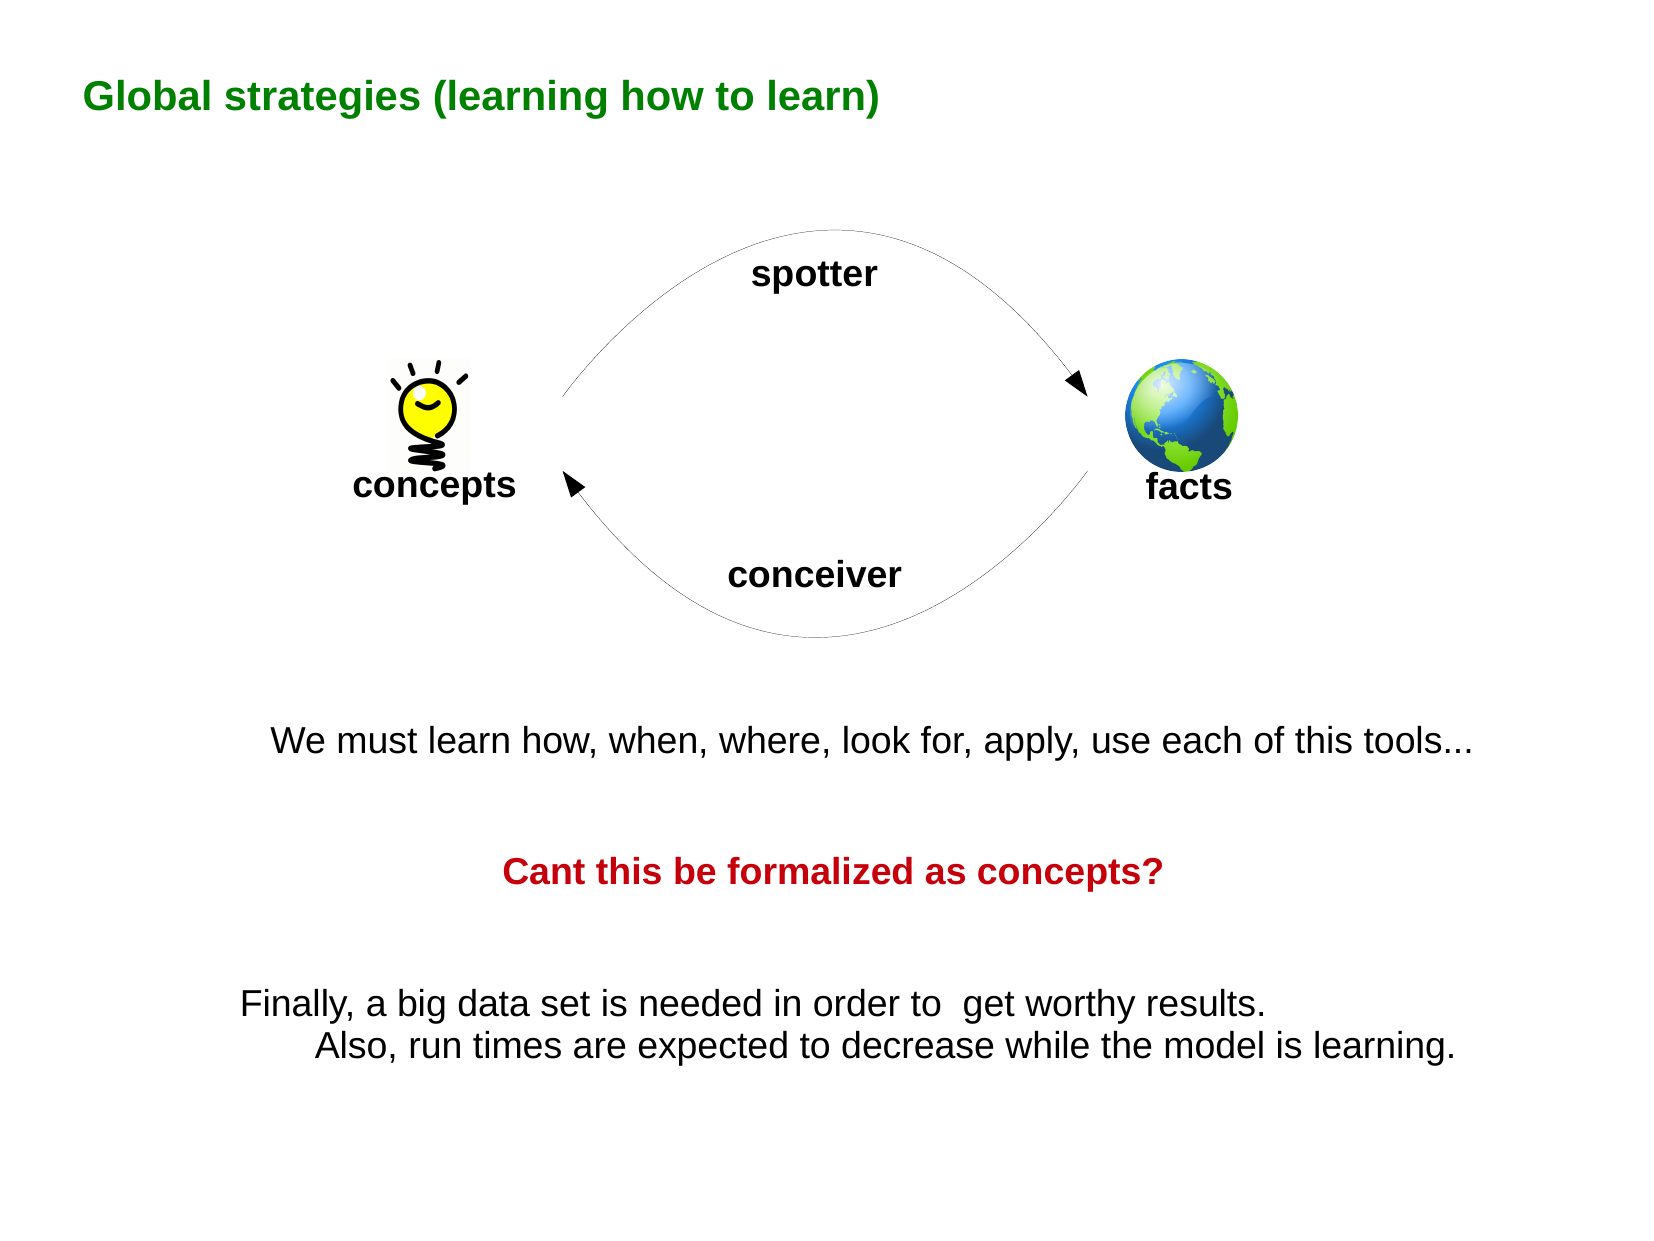

# Global strategies (learning how to learn)
spotter
concepts
facts
conceiver
We must learn how, when, where, look for, apply, use each of this tools...
Cant this be formalized as concepts?
Finally, a big data set is needed in order to get worthy results.
	Also, run times are expected to decrease while the model is learning.